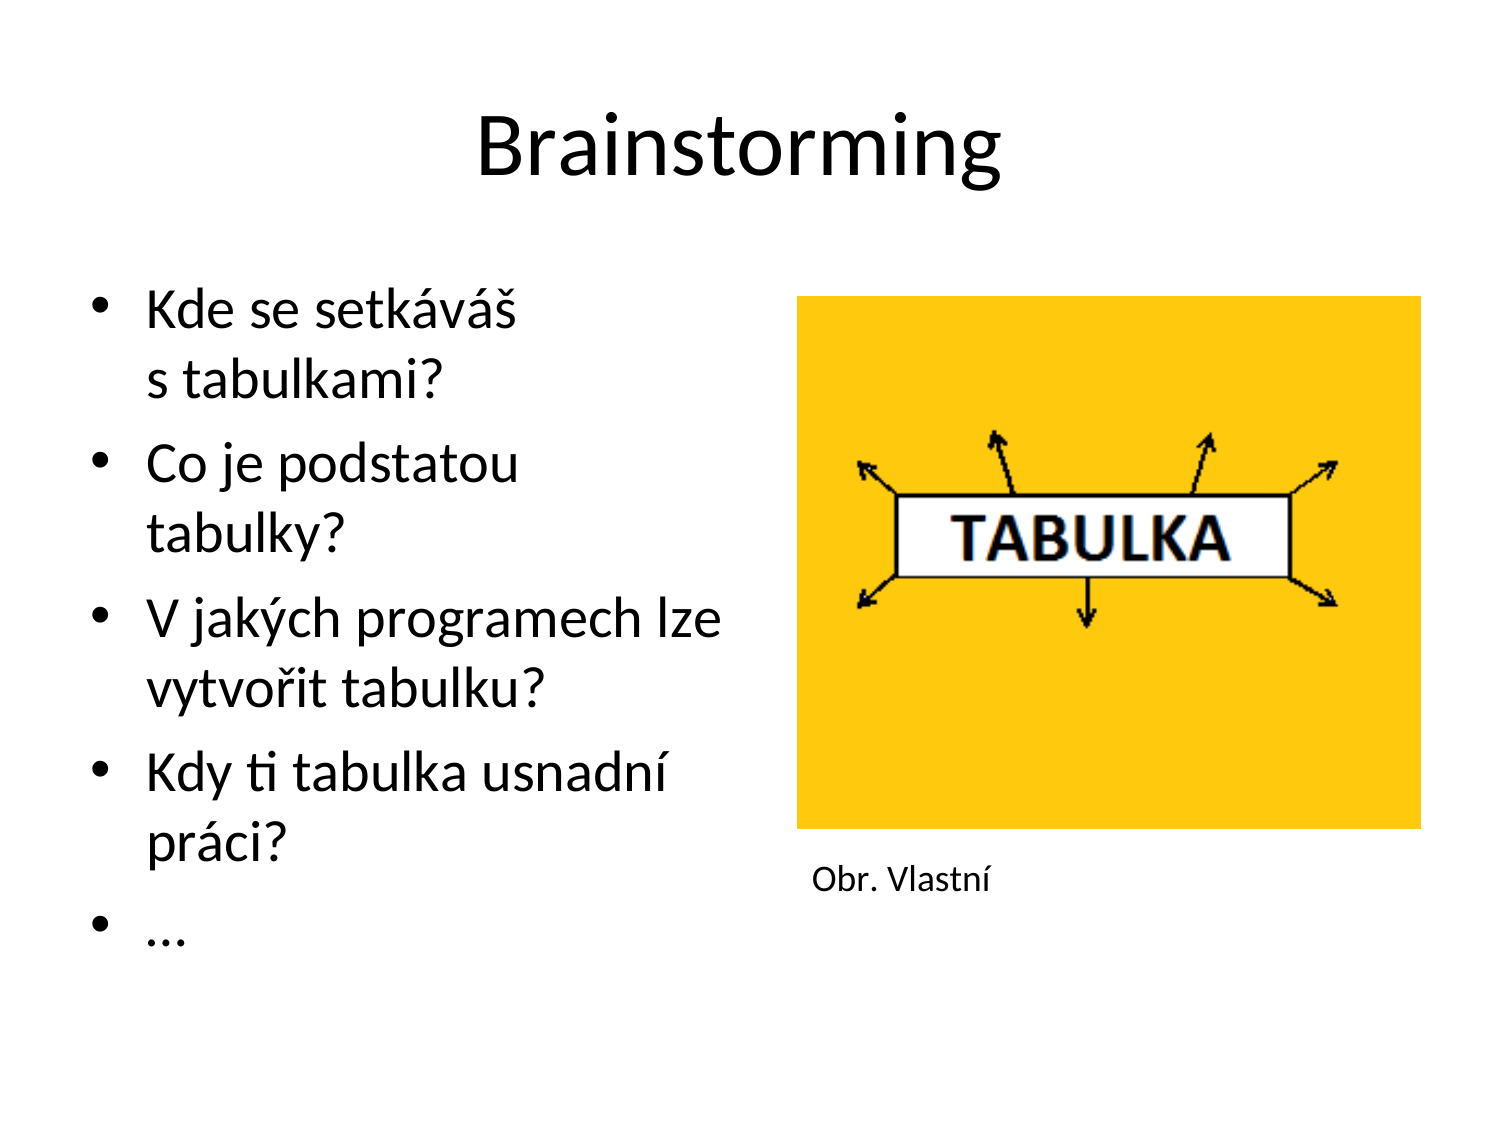

# Brainstorming
Kde se setkáváš
s tabulkami?
Co je podstatou tabulky?
V jakých programech lze vytvořit tabulku?
Kdy ti tabulka usnadní práci?
…
Obr. Vlastní